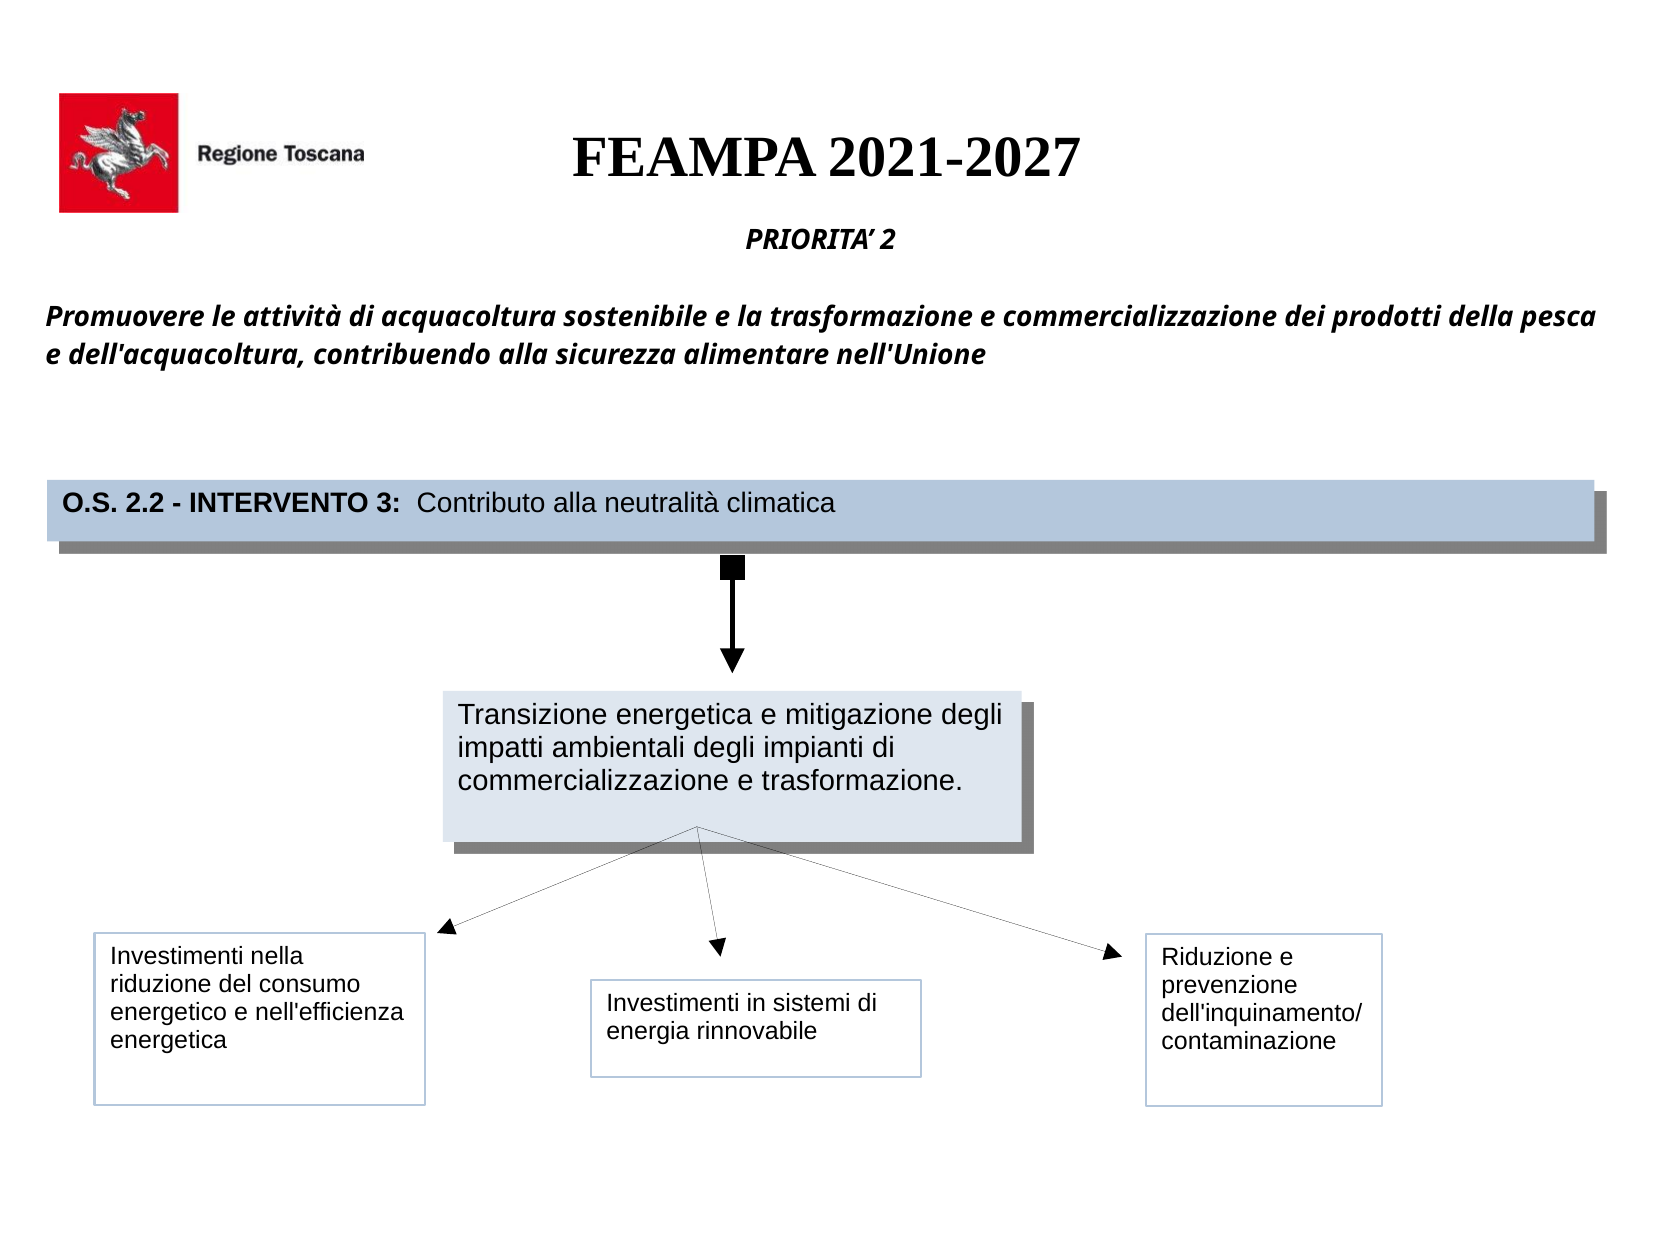

# FEAMPA 2021-2027
PRIORITA’ 2
Promuovere le attività di acquacoltura sostenibile e la trasformazione e commercializzazione dei prodotti della pesca e dell'acquacoltura, contribuendo alla sicurezza alimentare nell'Unione
O.S. 2.2 - INTERVENTO 3: Contributo alla neutralità climatica
Transizione energetica e mitigazione degli impatti ambientali degli impianti di commercializzazione e trasformazione.
Investimenti nella riduzione del consumo energetico e nell'efficienza energetica
Riduzione e prevenzione dell'inquinamento/contaminazione
Investimenti in sistemi di energia rinnovabile